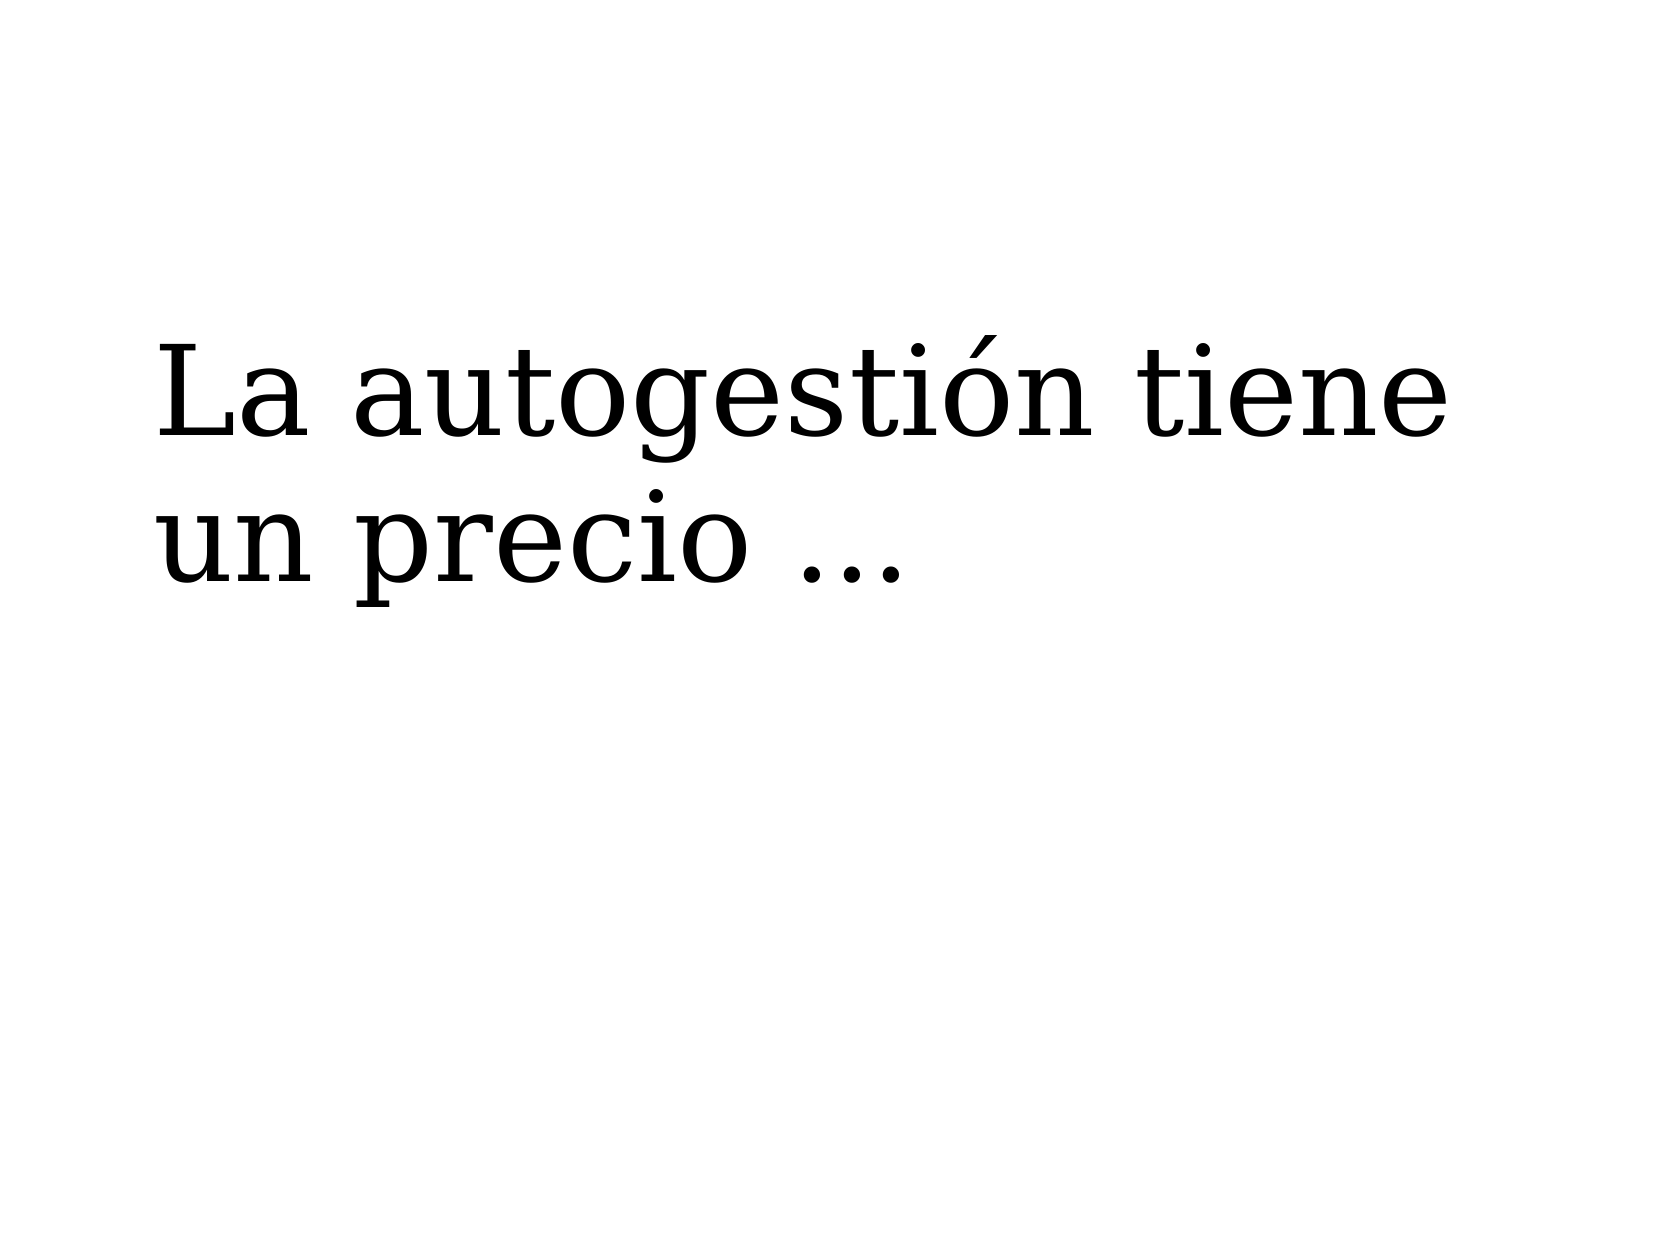

# La autogestión tiene un precio ...